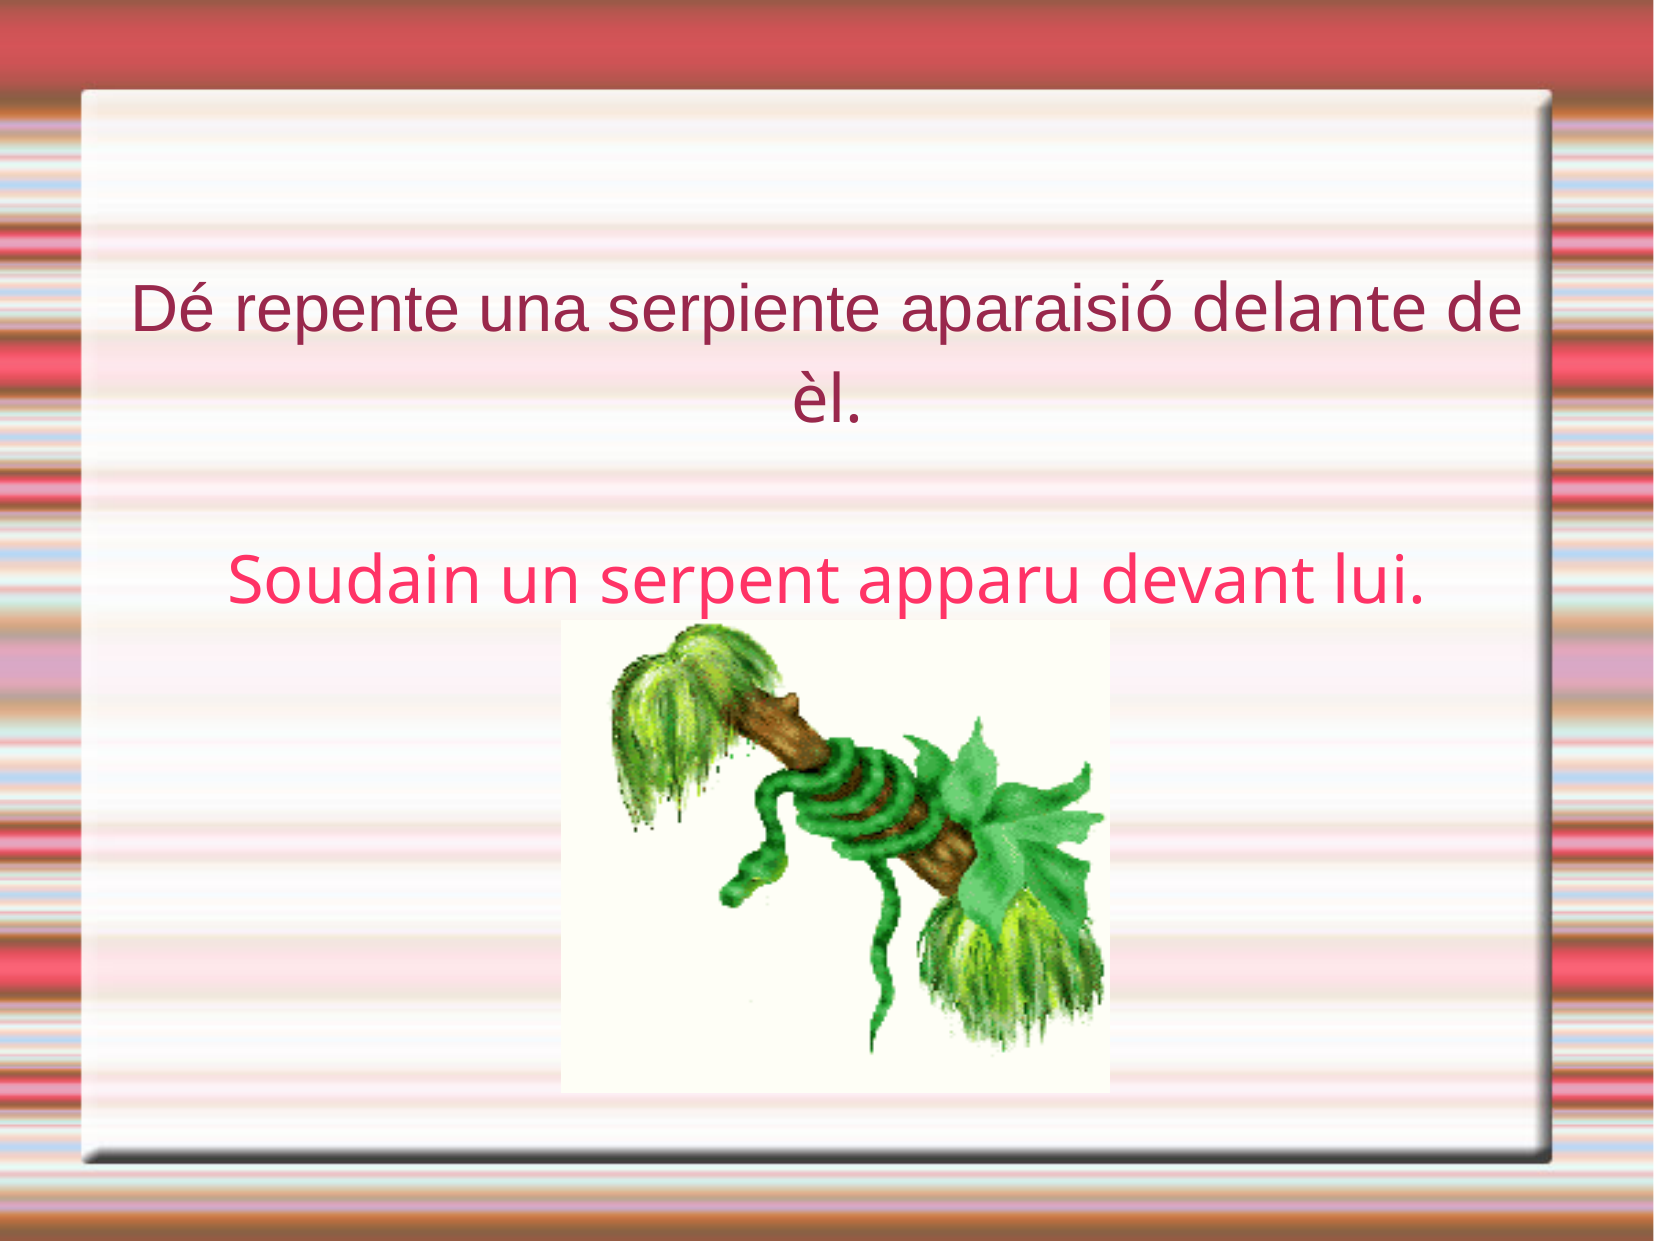

# Dé repente una serpiente aparaisió delante de èl.
Soudain un serpent apparu devant lui.